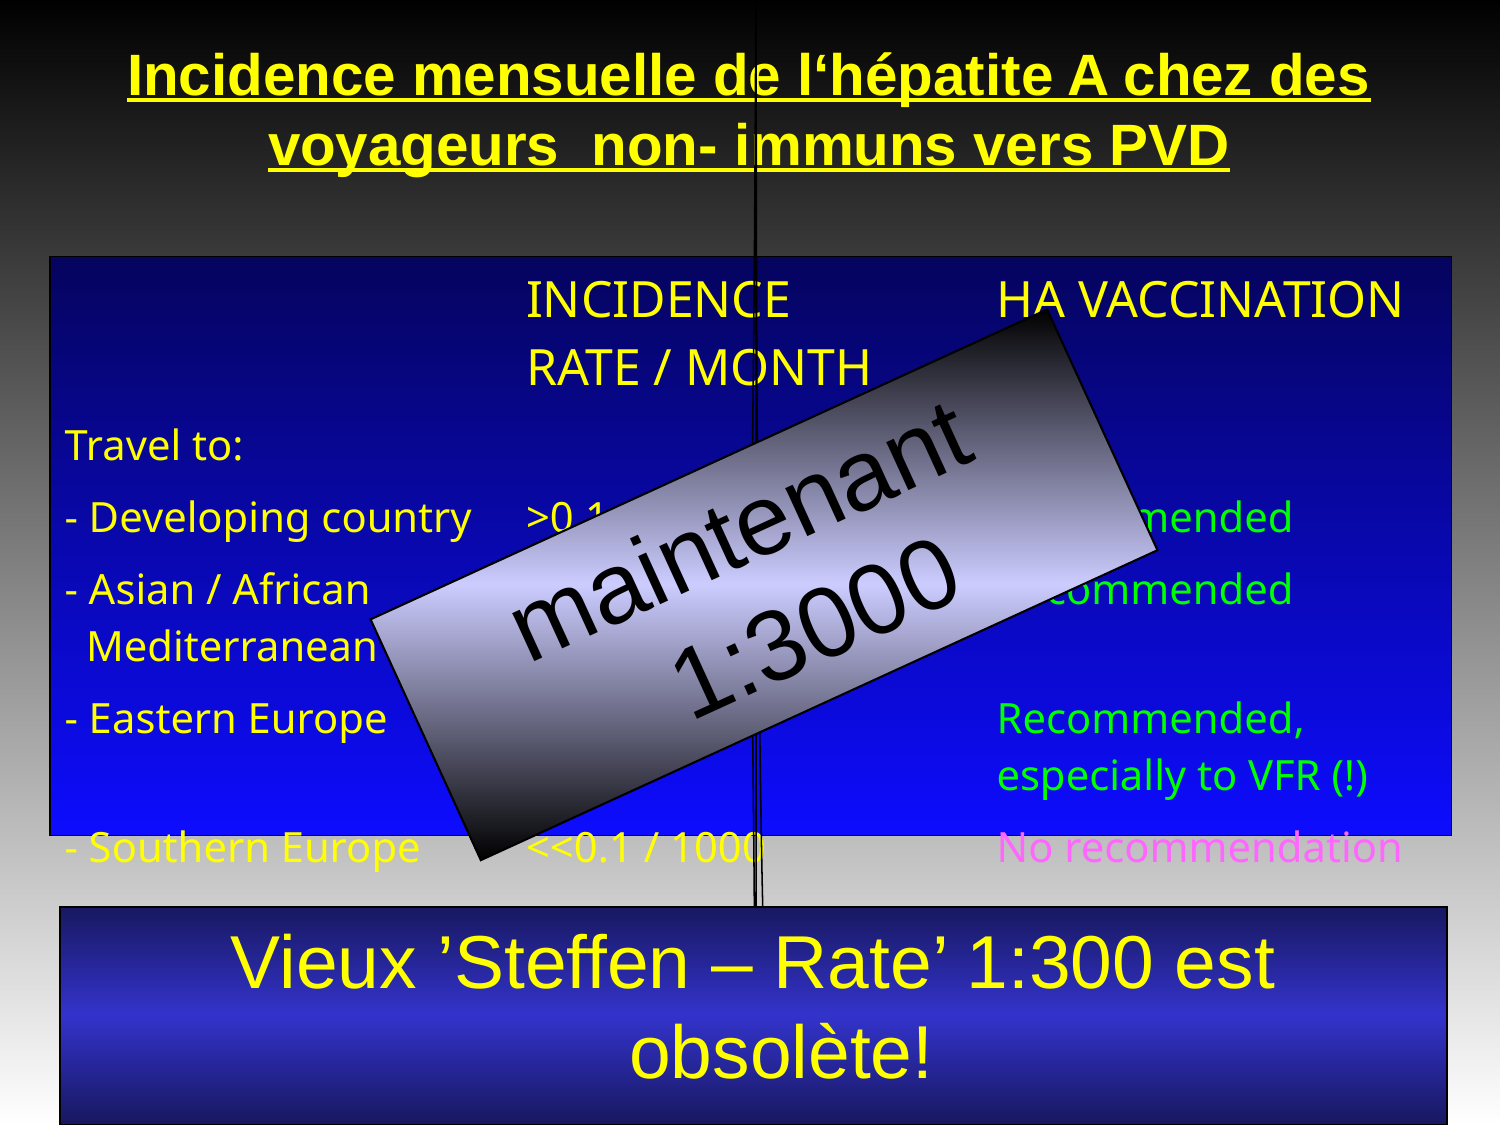

# Incidence mensuelle de l‘hépatite A chez des voyageurs non- immuns vers PVD
| | INCIDENCE RATE / MONTH | HA VACCINATION |
| --- | --- | --- |
| Travel to: | | |
| - Developing country | >0.1 / 1000 | Recommended |
| - Asian / African Mediterranean | >0.1 / 1000 | Recommended |
| - Eastern Europe | >0.1/1000 | Recommended, especially to VFR (!) |
| - Southern Europe | <<0.1 / 1000 | No recommendation |
maintenant 1:3000
Vieux ’Steffen – Rate’ 1:300 est obsolète!
(<1/1000)